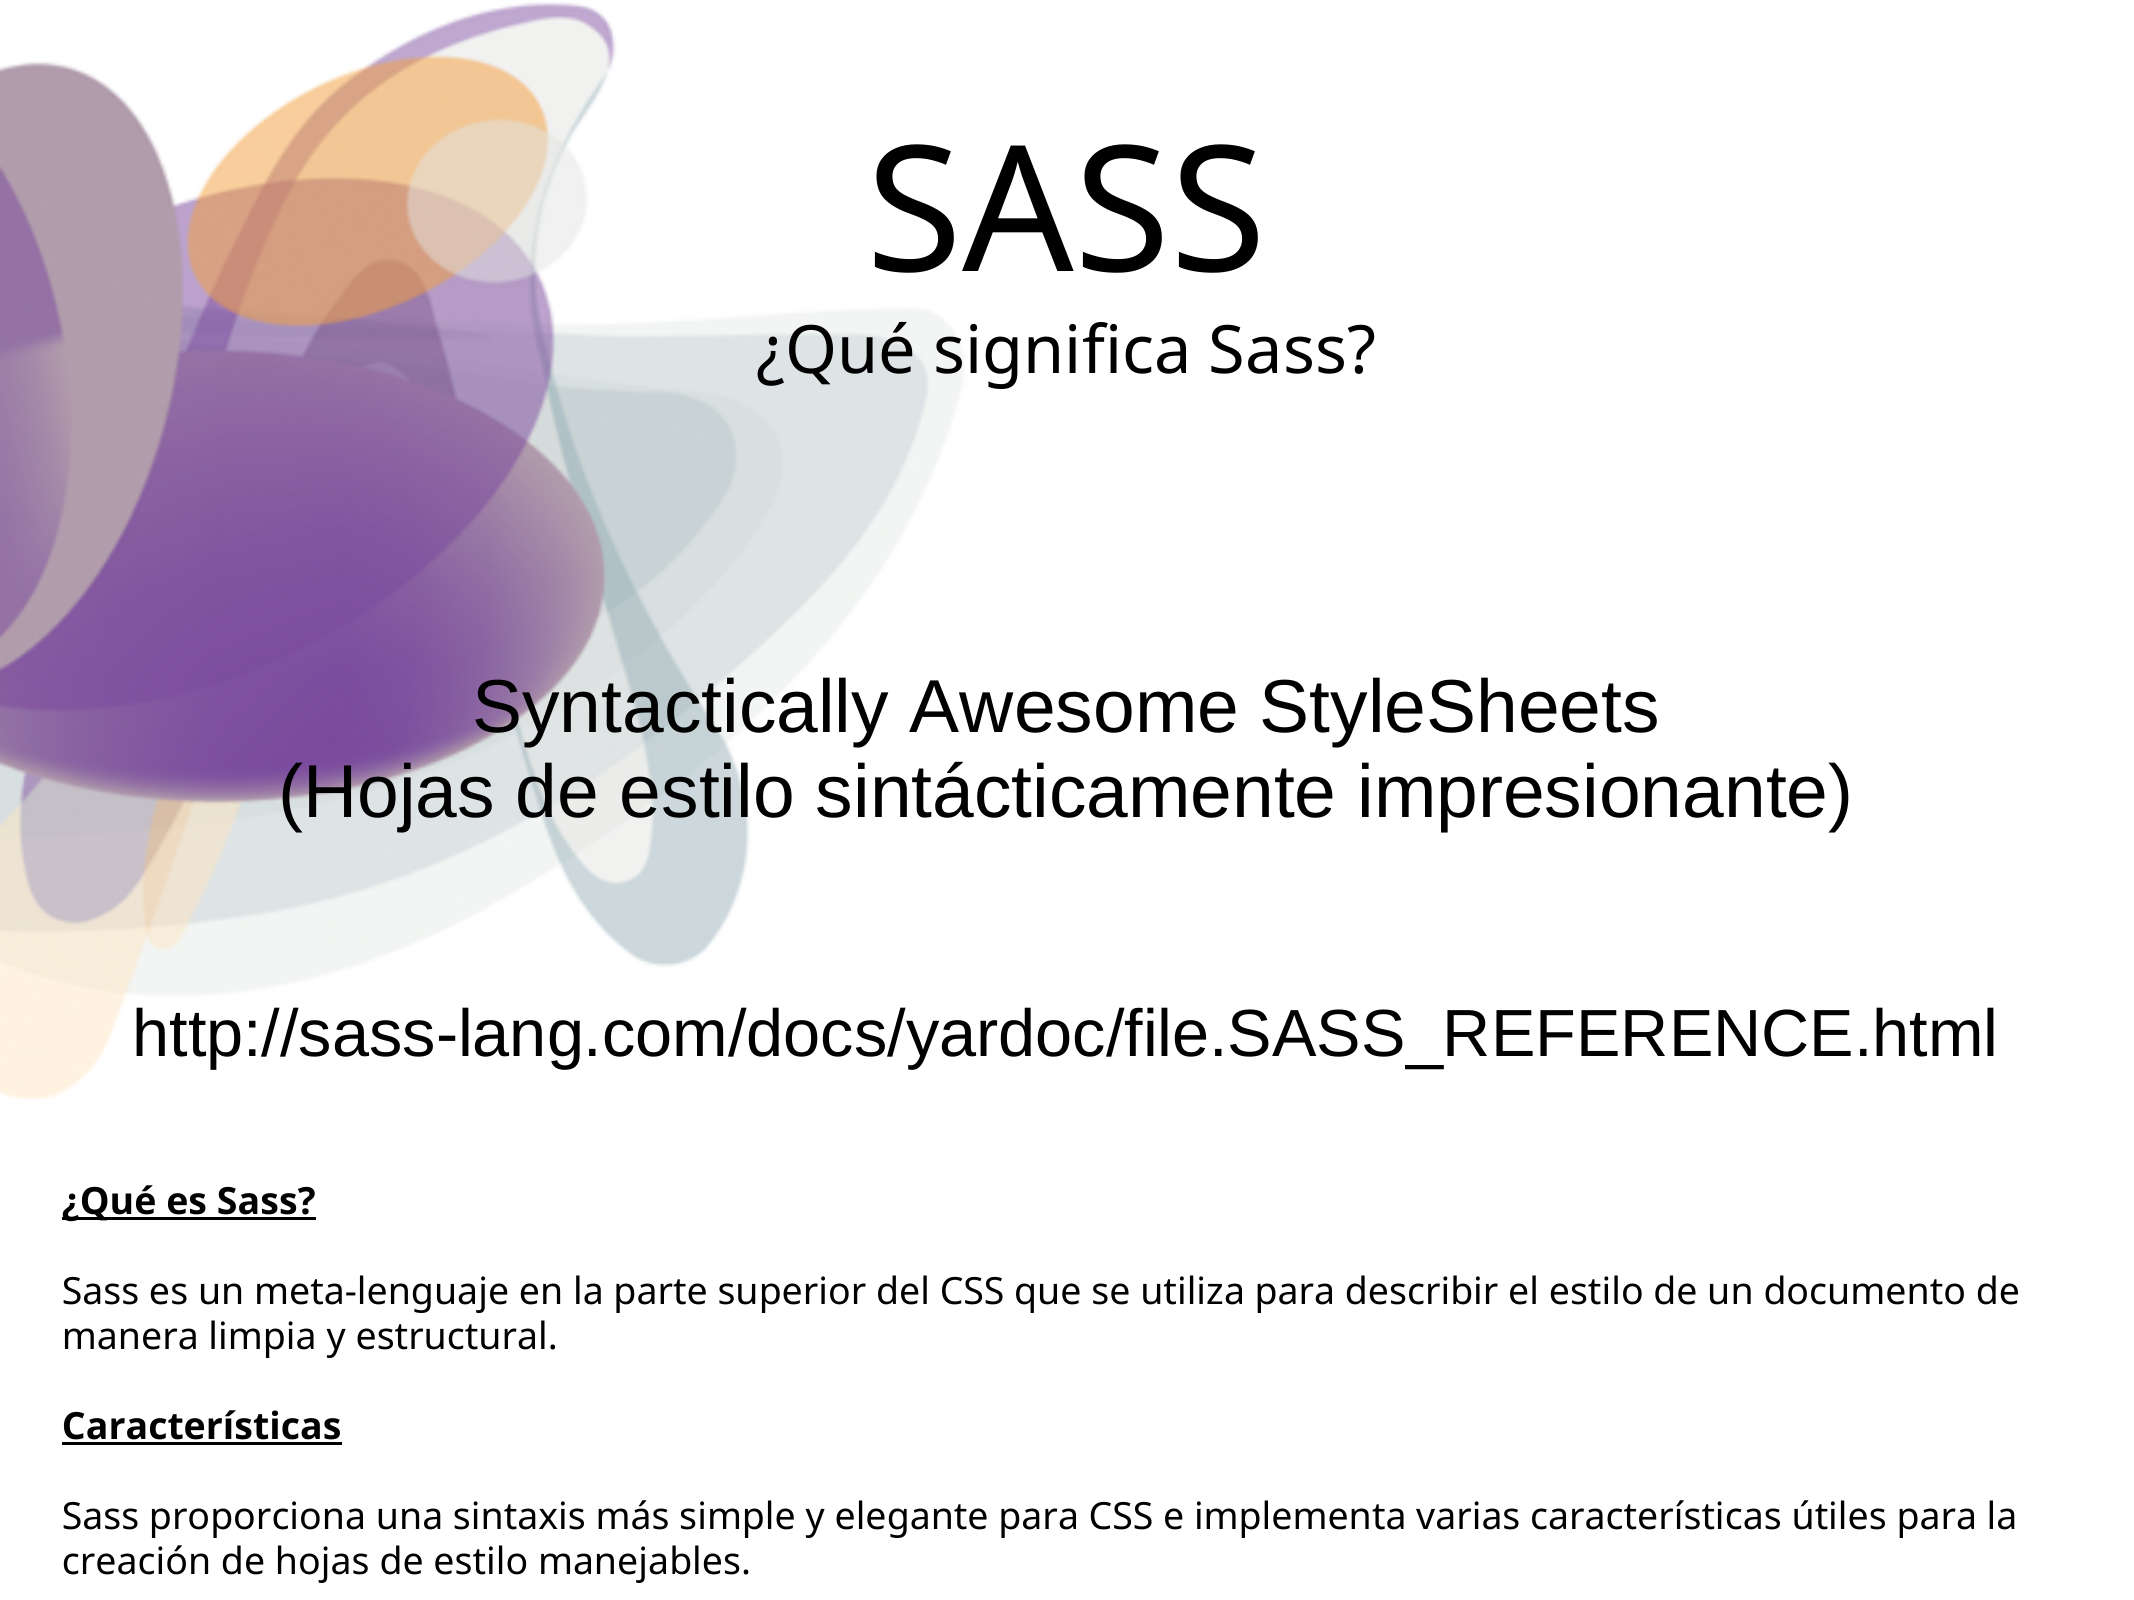

SASS
¿Qué significa Sass?
Syntactically Awesome StyleSheets
(Hojas de estilo sintácticamente impresionante)
http://sass-lang.com/docs/yardoc/file.SASS_REFERENCE.html
¿Qué es Sass?
Sass es un meta-lenguaje en la parte superior del CSS que se utiliza para describir el estilo de un documento de manera limpia y estructural.
Características
Sass proporciona una sintaxis más simple y elegante para CSS e implementa varias características útiles para la creación de hojas de estilo manejables.